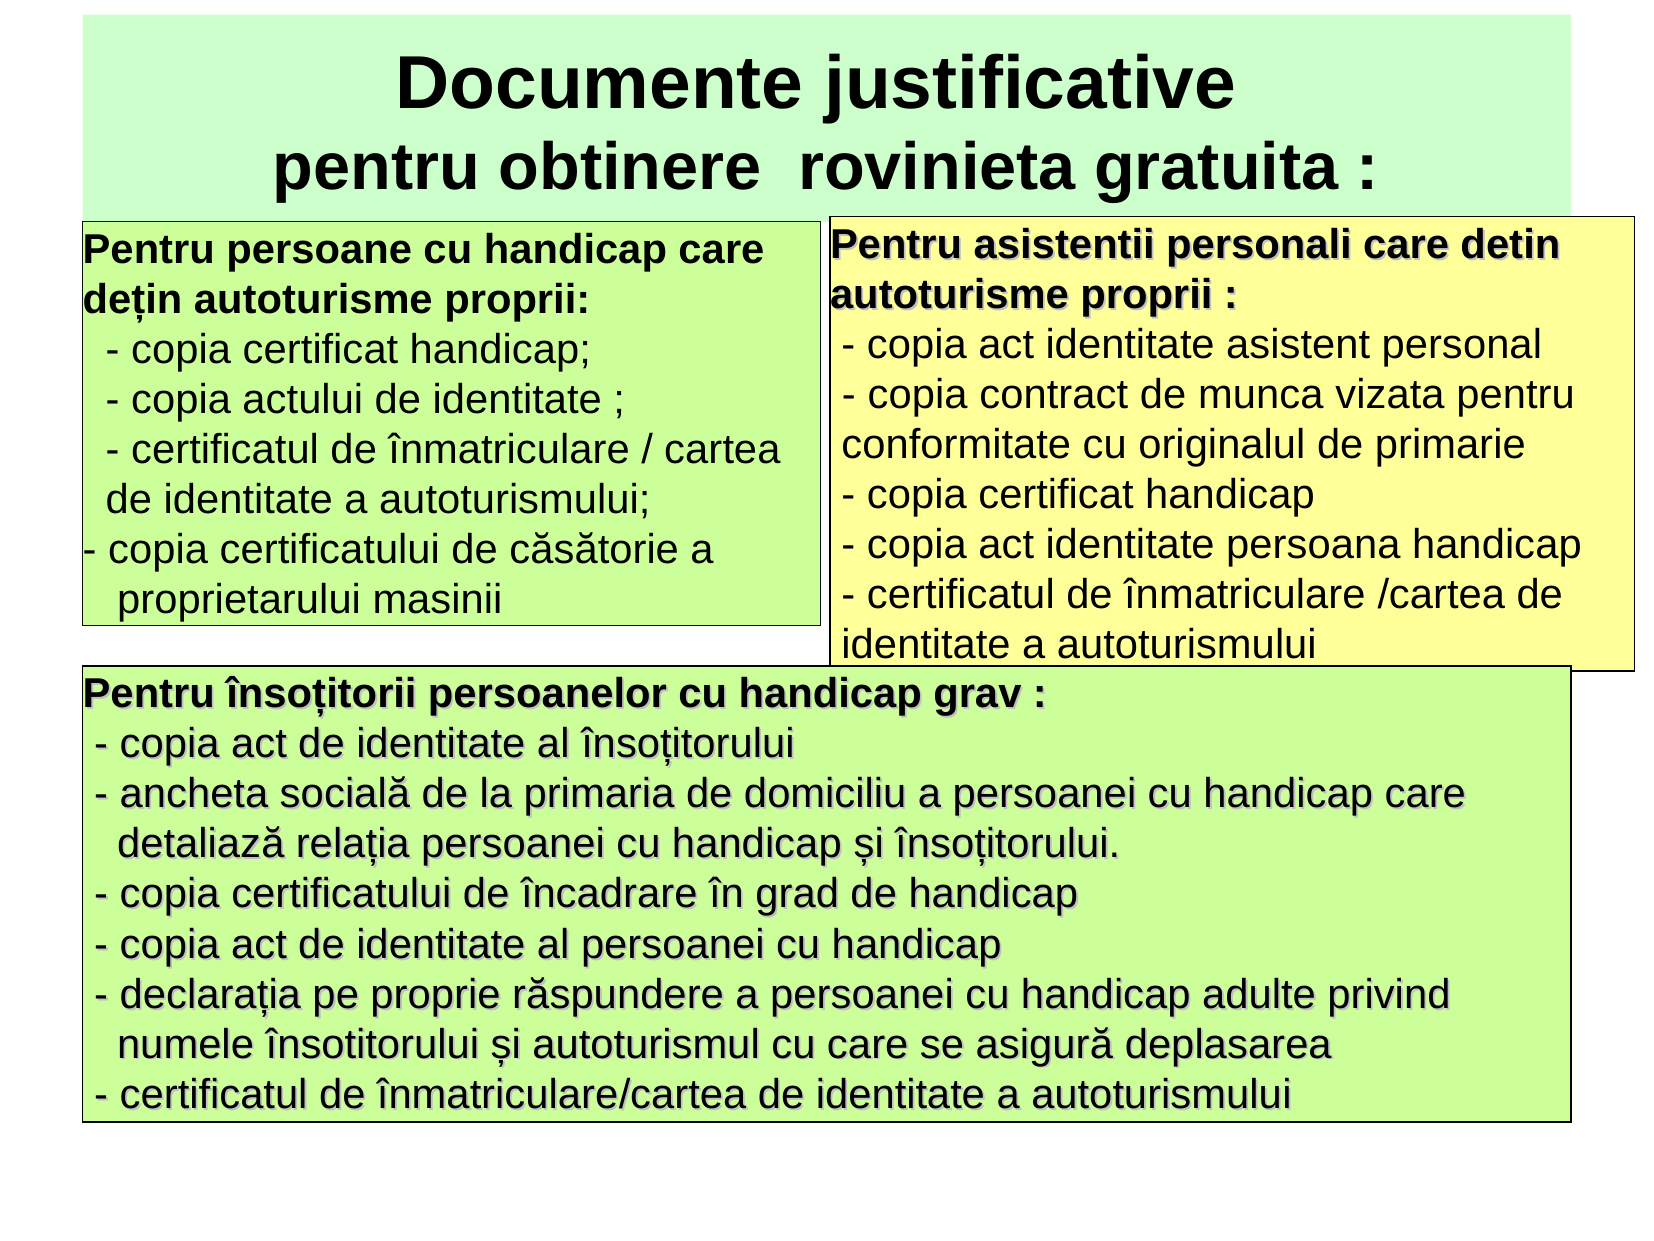

# Documente justificative pentru obtinere rovinieta gratuita :
Pentru asistentii personali care detin autoturisme proprii :
 - copia act identitate asistent personal
 - copia contract de munca vizata pentru conformitate cu originalul de primarie
 - copia certificat handicap
 - copia act identitate persoana handicap
 - certificatul de înmatriculare /cartea de identitate a autoturismului
Pentru persoane cu handicap care dețin autoturisme proprii:
 - copia certificat handicap;
 - copia actului de identitate ;
 - certificatul de înmatriculare / cartea de identitate a autoturismului; - copia certificatului de căsătorie a proprietarului masinii
Pentru însoțitorii persoanelor cu handicap grav :
 - copia act de identitate al însoțitorului
 - ancheta socială de la primaria de domiciliu a persoanei cu handicap care detaliază relația persoanei cu handicap și însoțitorului.
 - copia certificatului de încadrare în grad de handicap
 - copia act de identitate al persoanei cu handicap
 - declarația pe proprie răspundere a persoanei cu handicap adulte privind
 numele însotitorului și autoturismul cu care se asigură deplasarea
 - certificatul de înmatriculare/cartea de identitate a autoturismului